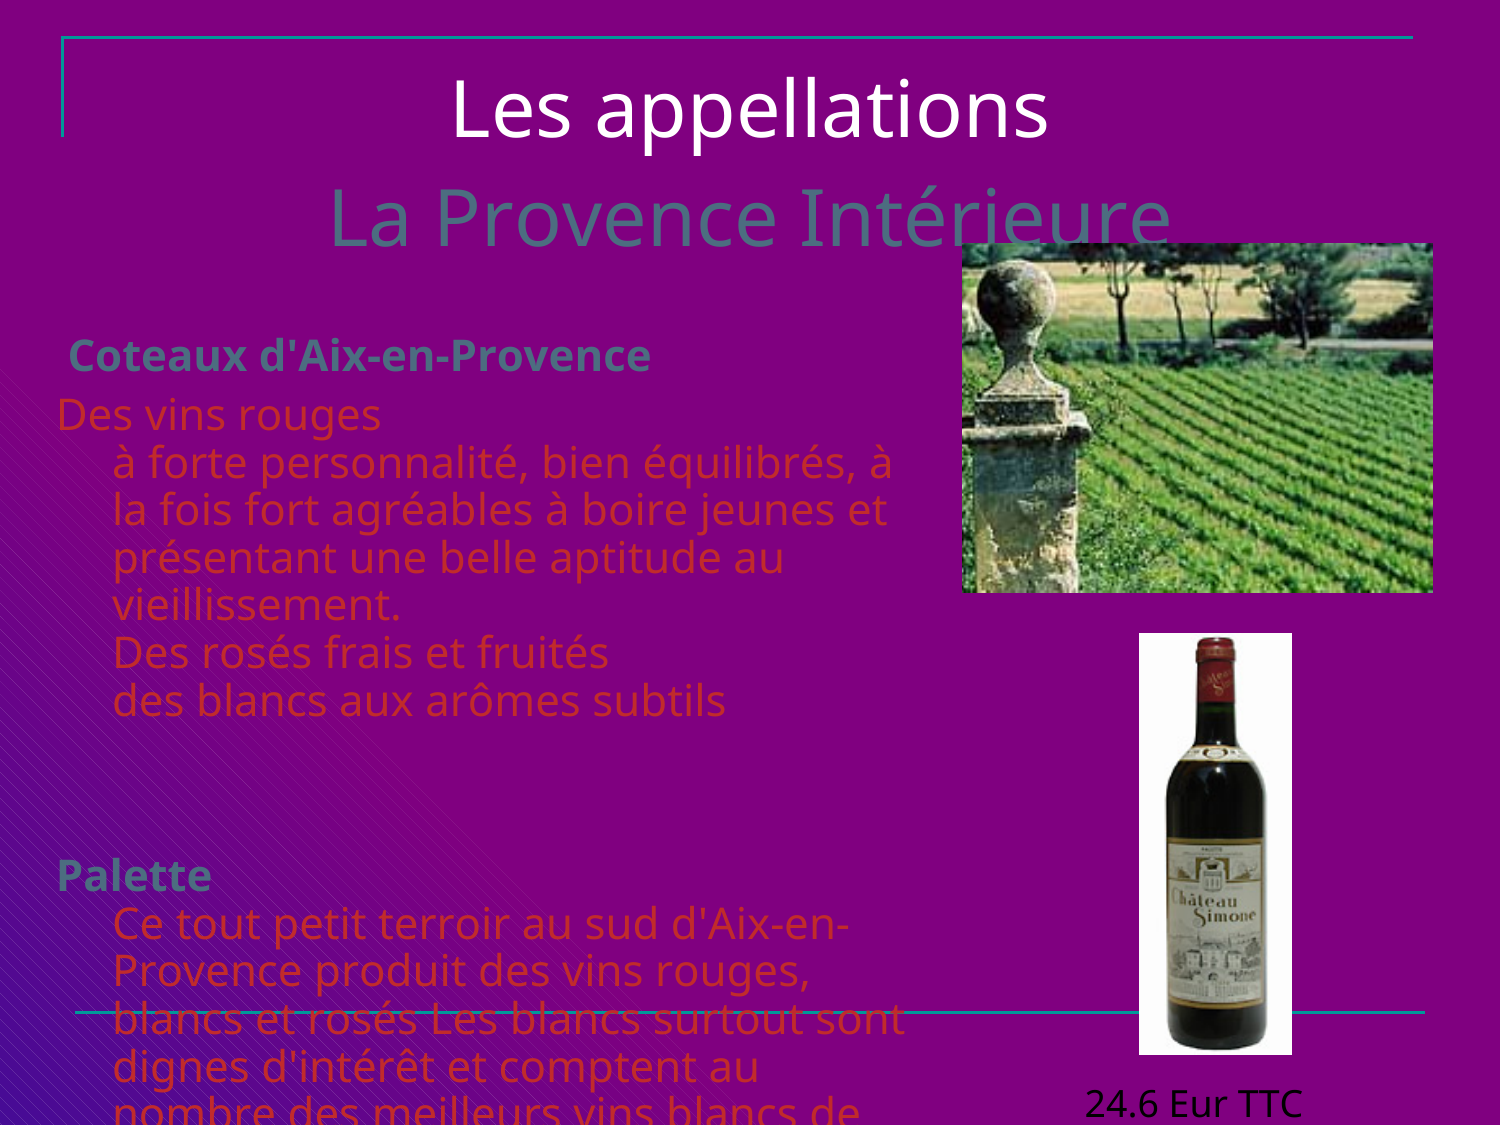

# Les appellations La Provence Intérieure
 Coteaux d'Aix-en-Provence
Des vins rouges
à forte personnalité, bien équilibrés, à la fois fort agréables à boire jeunes et présentant une belle aptitude au vieillissement.
Des rosés frais et fruités
des blancs aux arômes subtils
Palette
Ce tout petit terroir au sud d'Aix-en-Provence produit des vins rouges, blancs et rosés Les blancs surtout sont dignes d'intérêt et comptent au nombre des meilleurs vins blancs de Provence.
24.6 Eur TTC